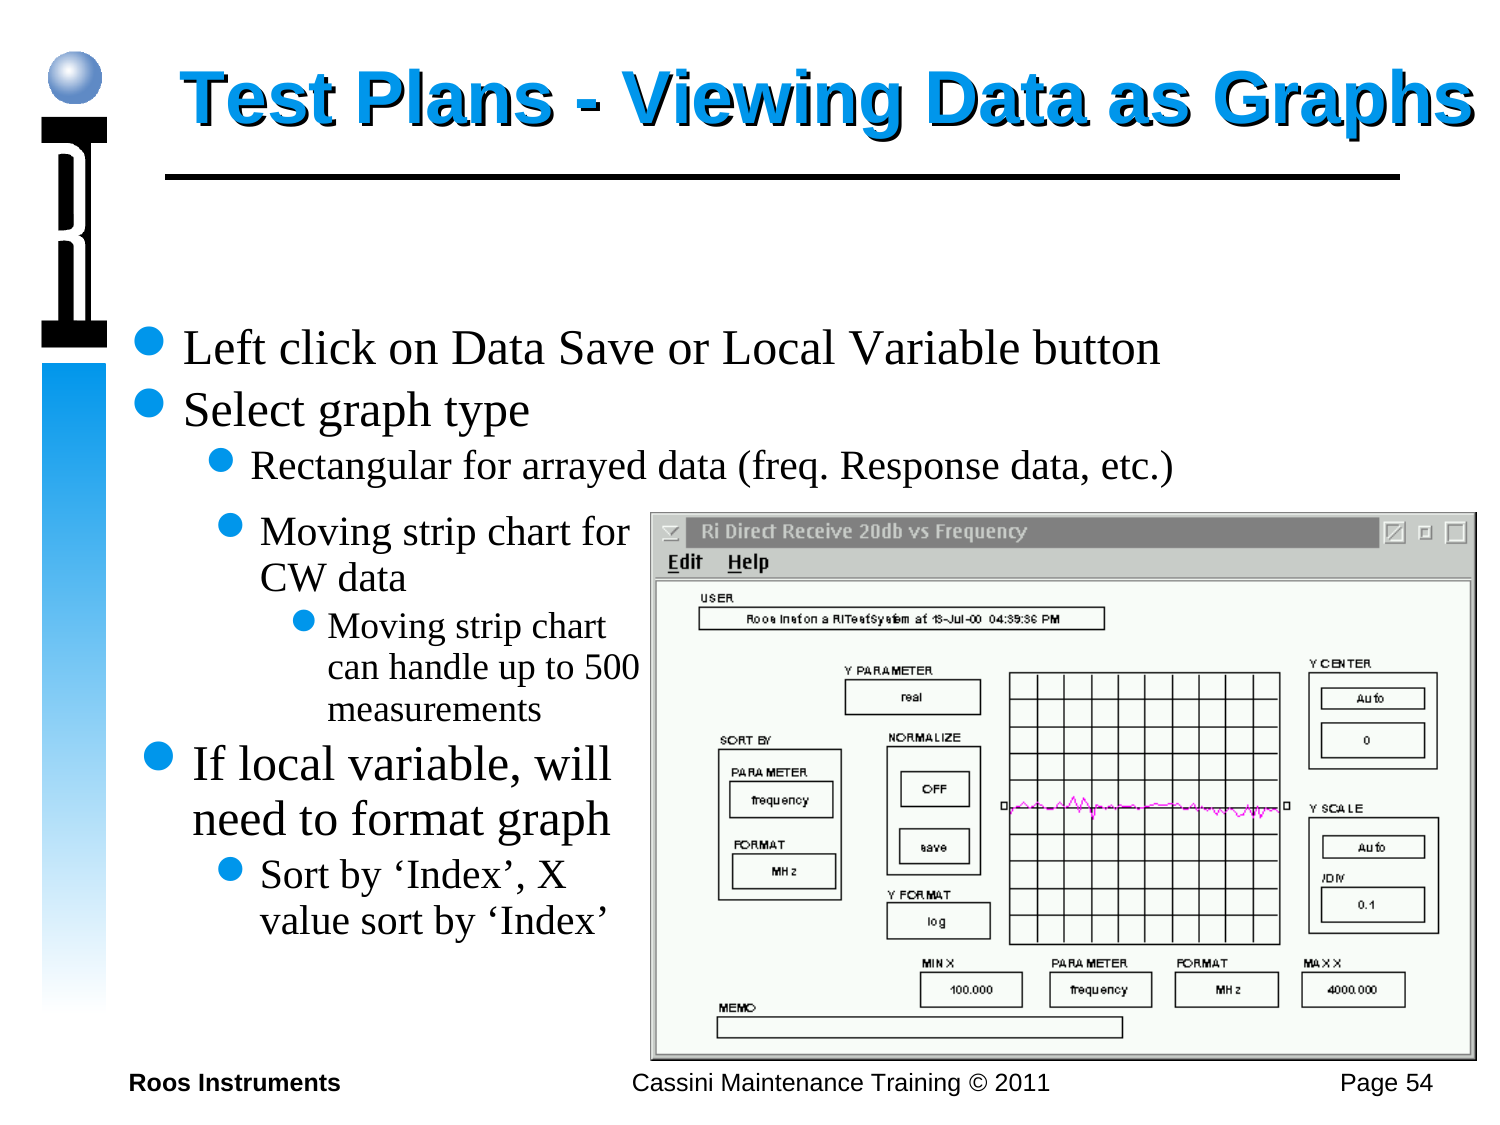

# Test Plans - Viewing Data as Graphs
Left click on Data Save or Local Variable button
Select graph type
Rectangular for arrayed data (freq. Response data, etc.)
Moving strip chart for CW data
Moving strip chart can handle up to 500 measurements
If local variable, will need to format graph
Sort by ‘Index’, X value sort by ‘Index’